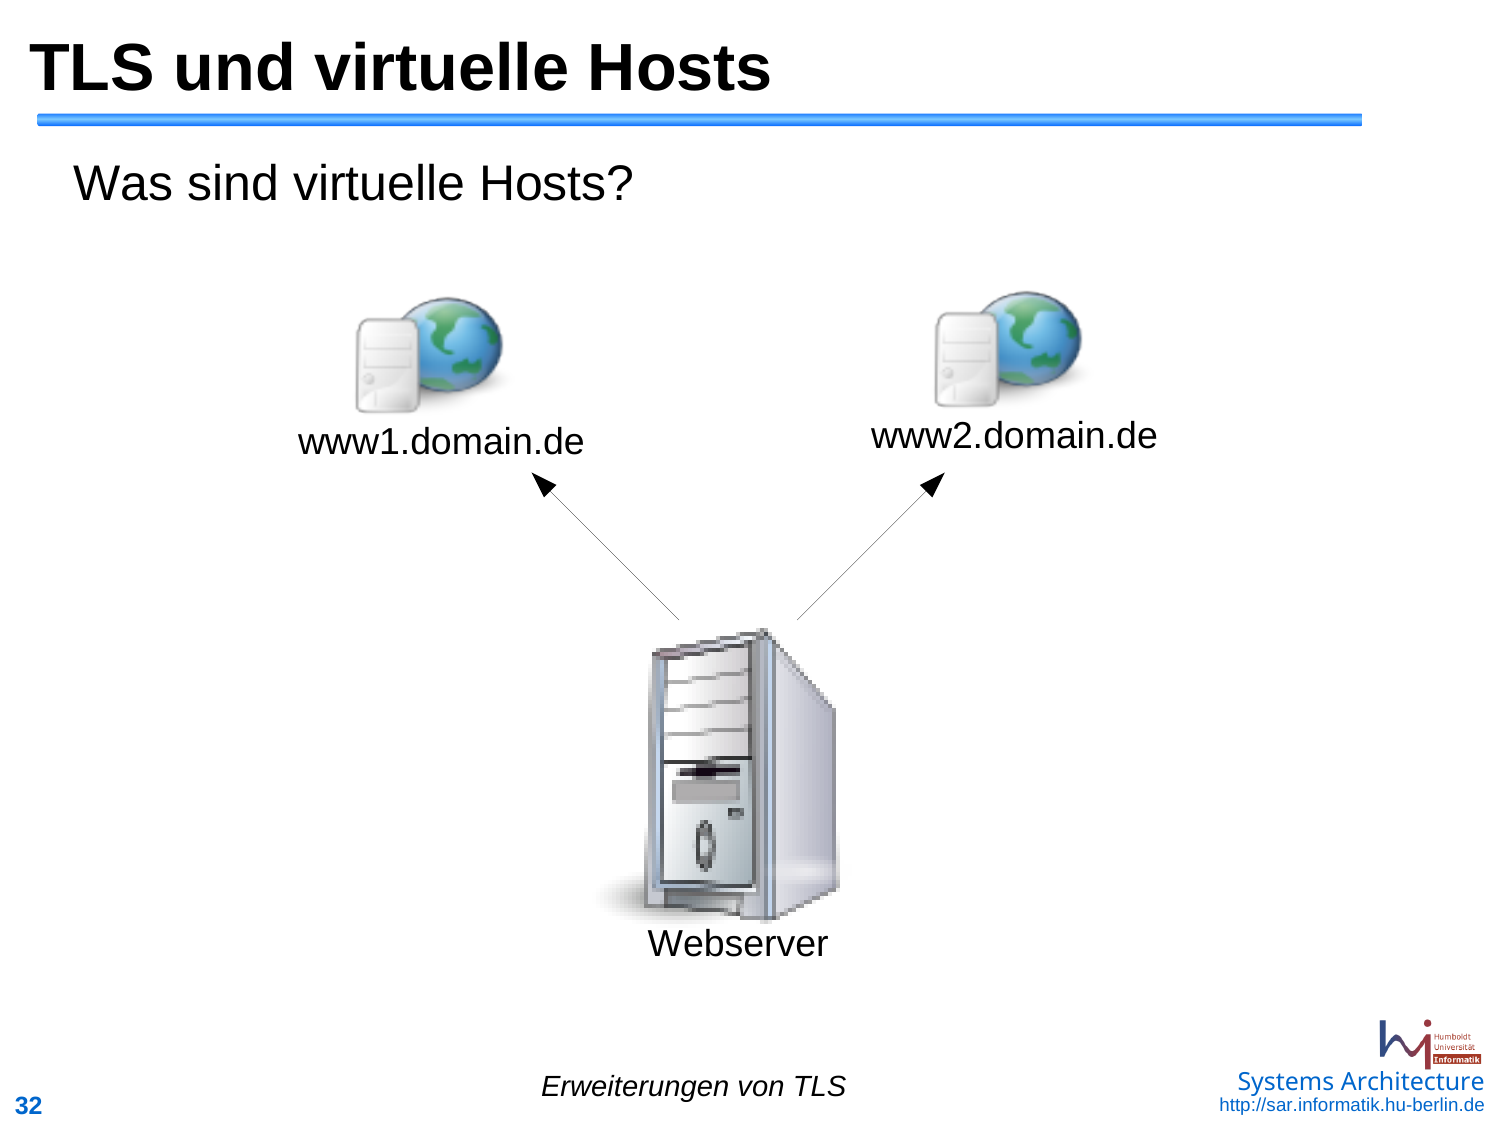

# TLS und virtuelle Hosts
Was sind virtuelle Hosts?
www2.domain.de
www1.domain.de
Webserver
Erweiterungen von TLS